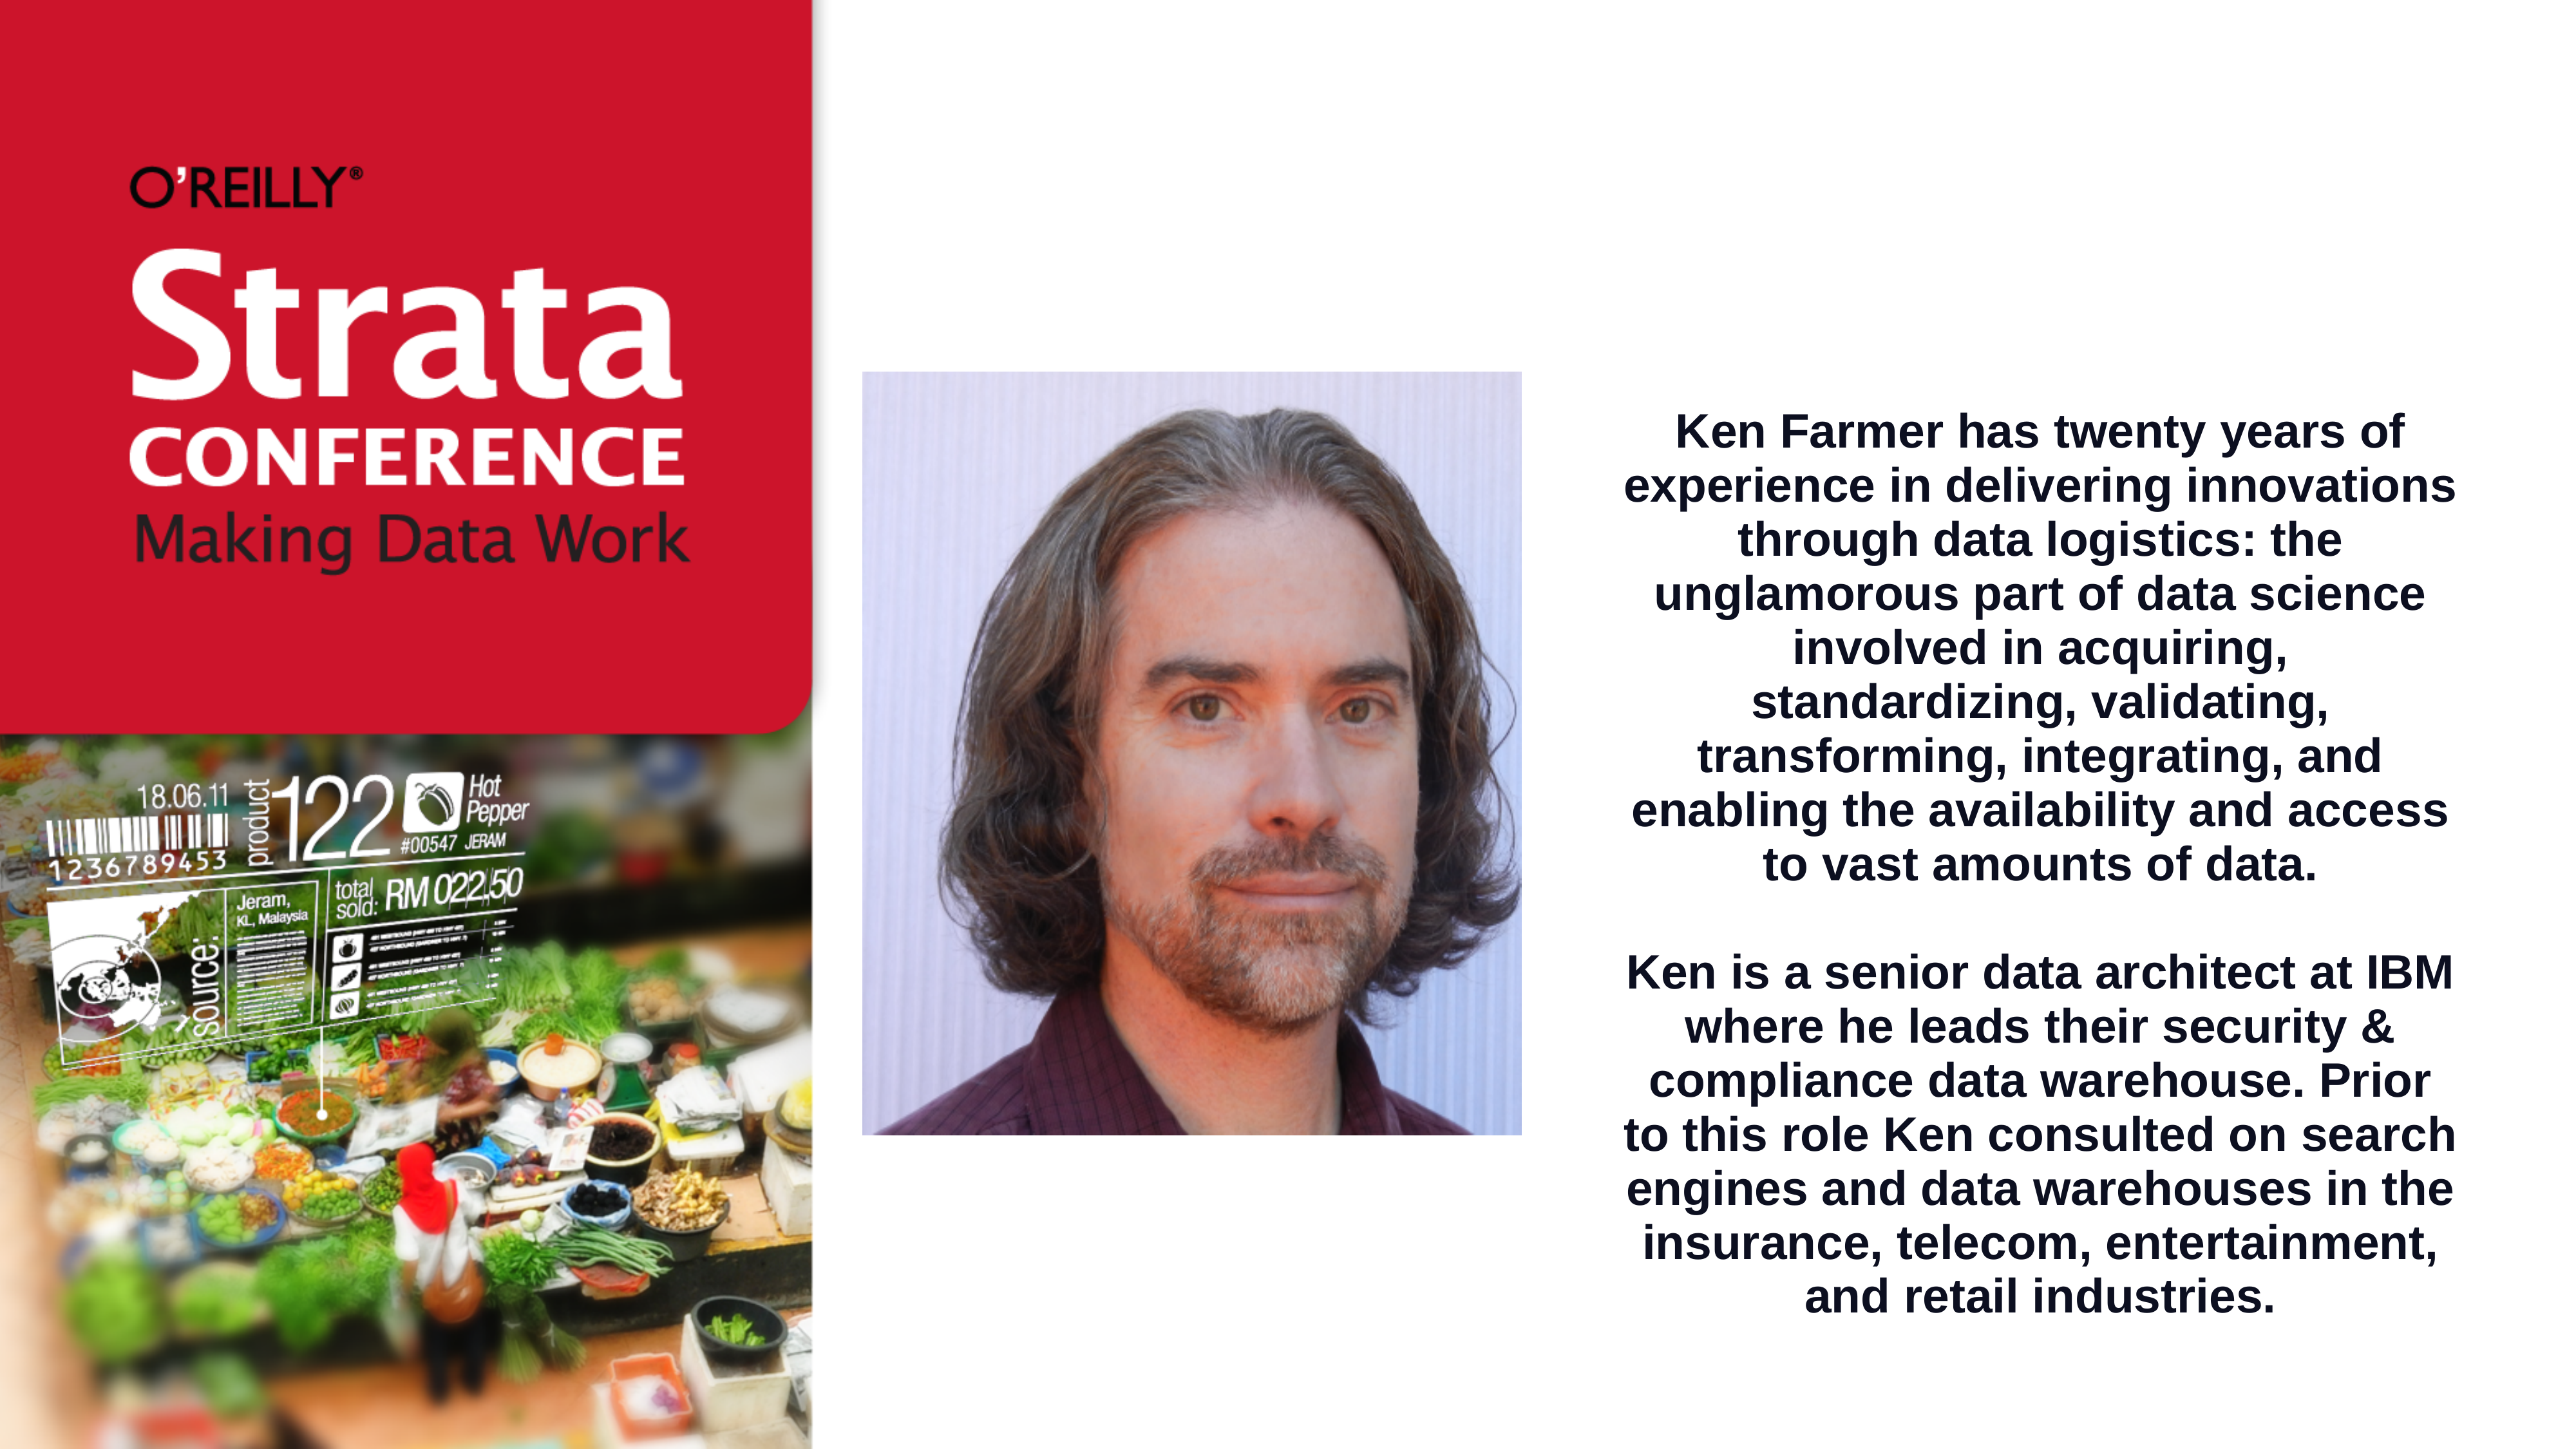

#
Ken Farmer has twenty years of experience in delivering innovations through data logistics: the unglamorous part of data science involved in acquiring, standardizing, validating, transforming, integrating, and enabling the availability and access to vast amounts of data.
Ken is a senior data architect at IBM where he leads their security & compliance data warehouse. Prior to this role Ken consulted on search engines and data warehouses in the insurance, telecom, entertainment, and retail industries.